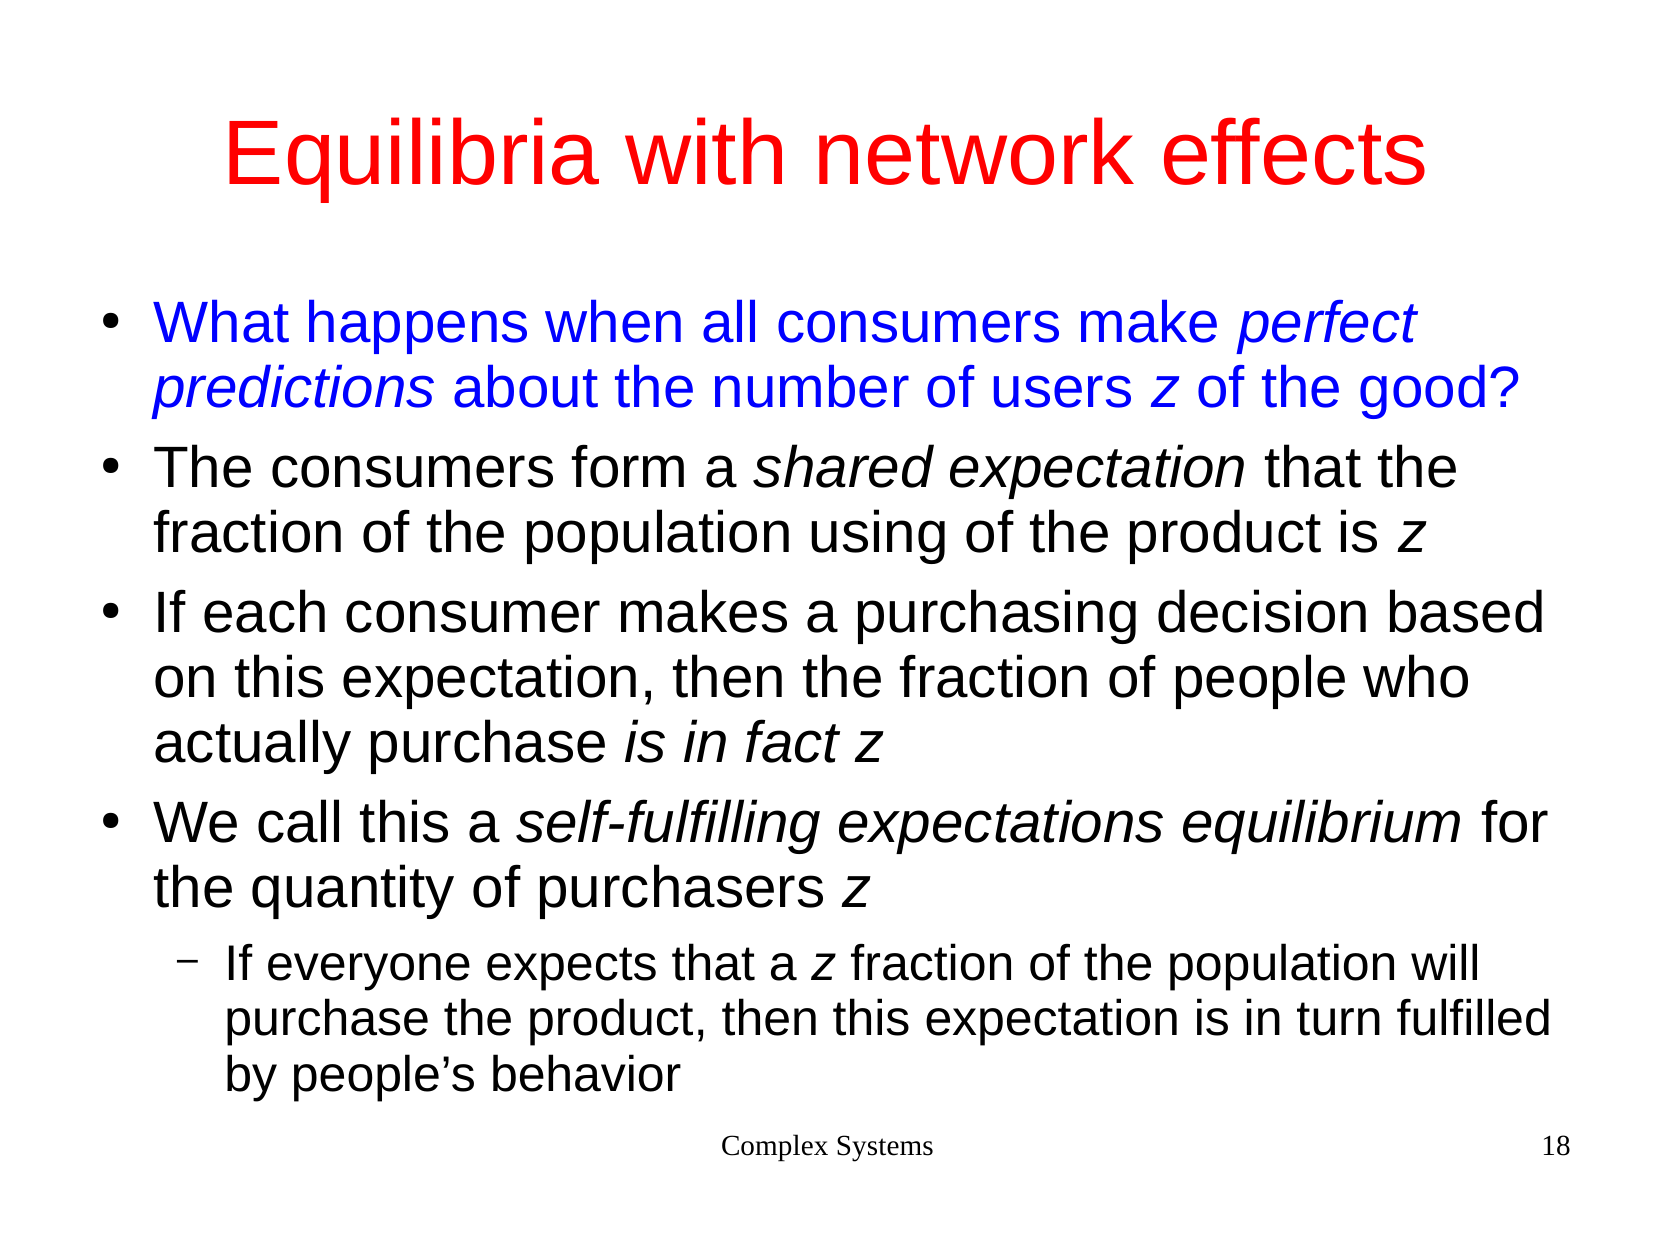

# Equilibria with network effects
What happens when all consumers make perfect predictions about the number of users z of the good?
The consumers form a shared expectation that the fraction of the population using of the product is z
If each consumer makes a purchasing decision based on this expectation, then the fraction of people who actually purchase is in fact z
We call this a self-fulfilling expectations equilibrium for the quantity of purchasers z
If everyone expects that a z fraction of the population will purchase the product, then this expectation is in turn fulfilled by people’s behavior
Complex Systems
18